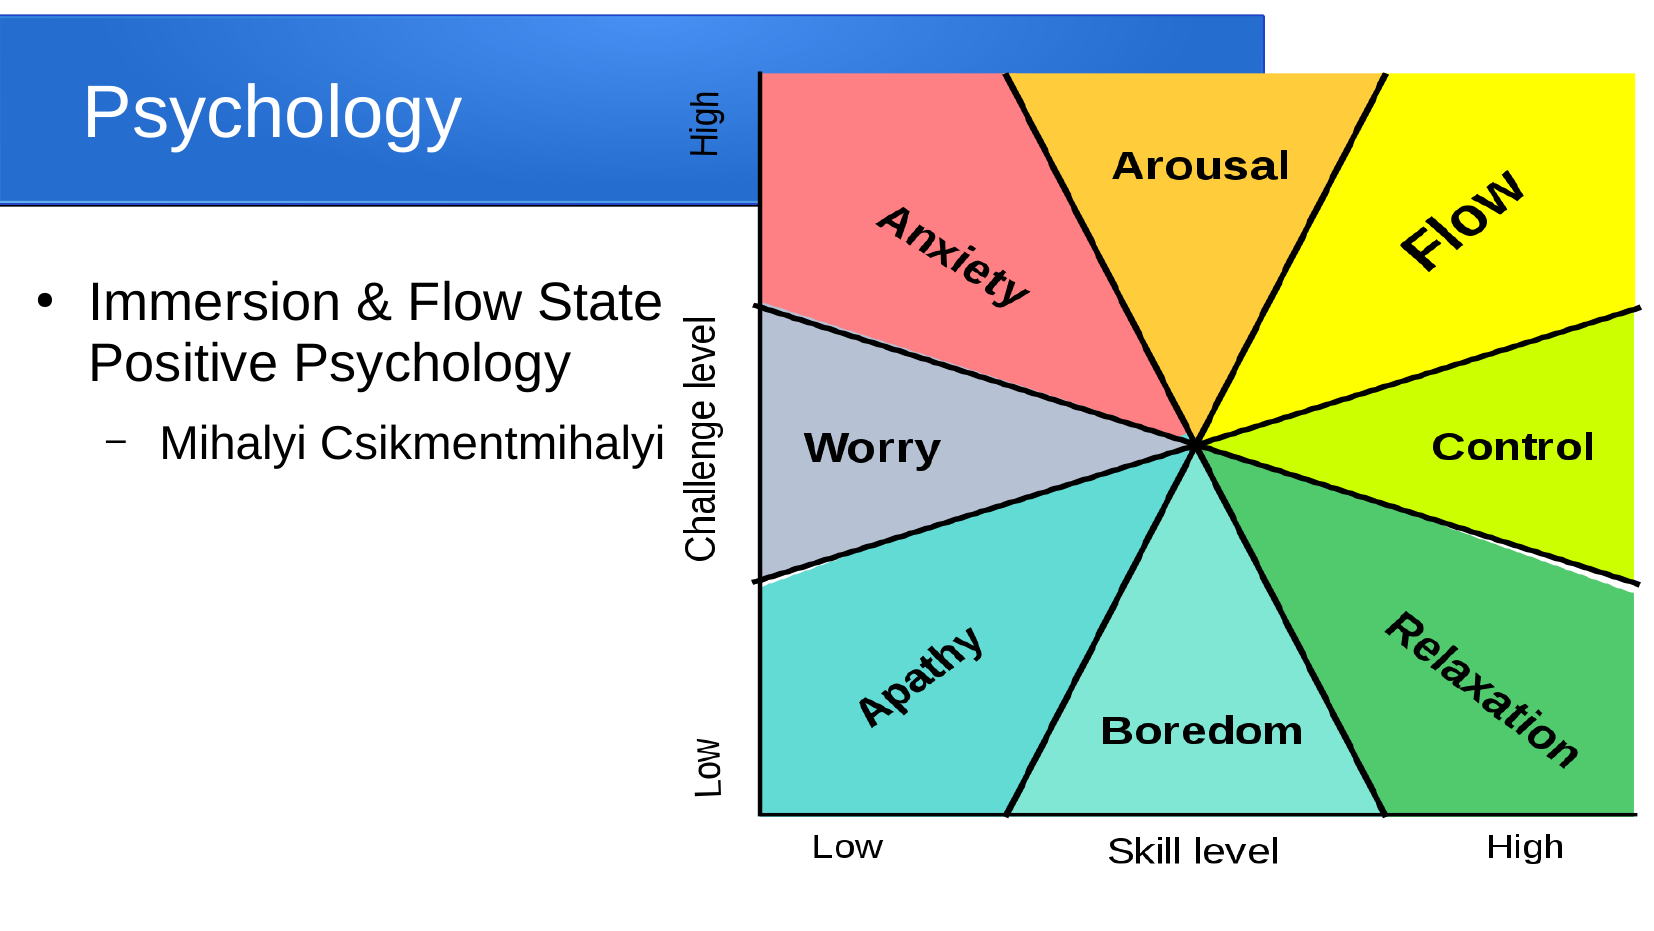

# Psychology
Immersion & Flow State Positive Psychology
Mihalyi Csikmentmihalyi